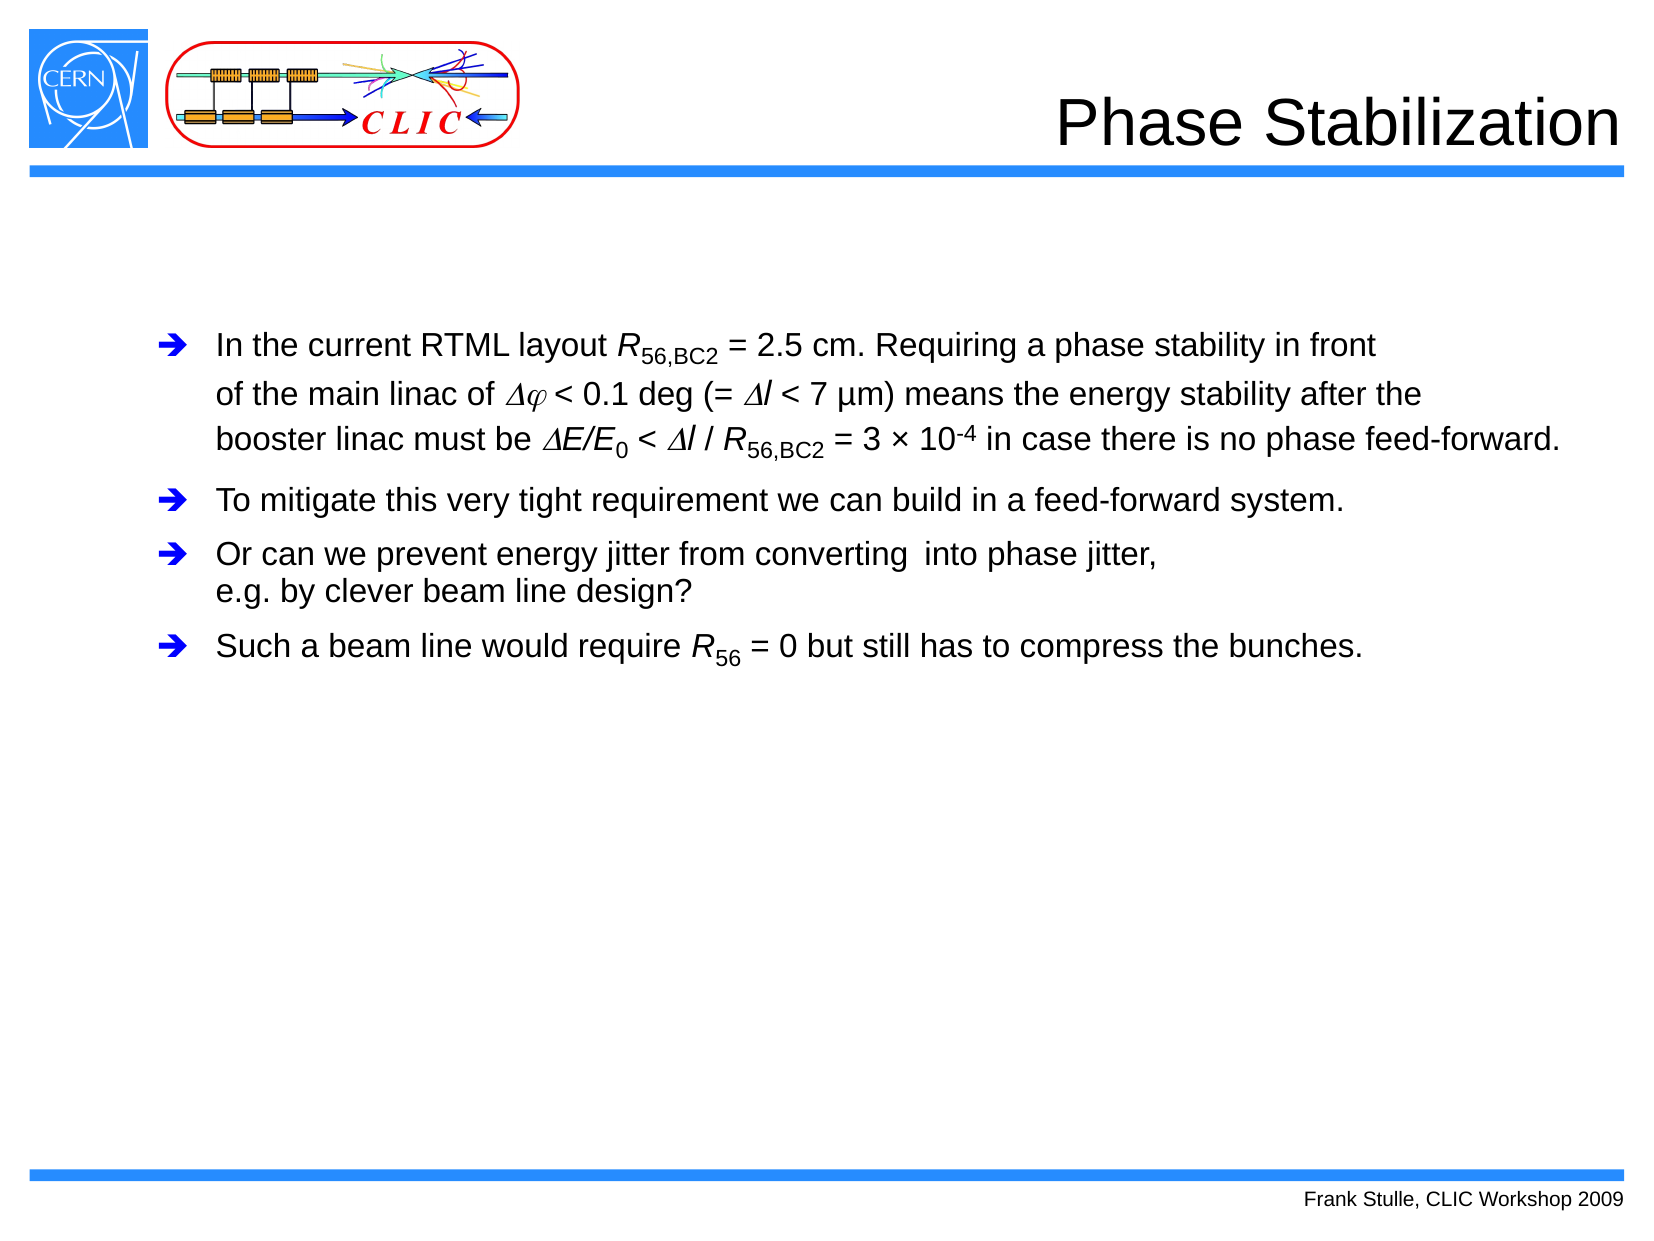

# Phase Stabilization
	In the current RTML layout R56,BC2 = 2.5 cm. Requiring a phase stability in front
	of the main linac of Dj < 0.1 deg (= Dl < 7 µm) means the energy stability after the
	booster linac must be DE/E0 < Dl / R56,BC2 = 3 × 10-4 in case there is no phase feed-forward.
	To mitigate this very tight requirement we can build in a feed-forward system.
	Or can we prevent energy jitter from converting 	into phase jitter,
	e.g. by clever beam line design?
	Such a beam line would require R56 = 0 but still has to compress the bunches.